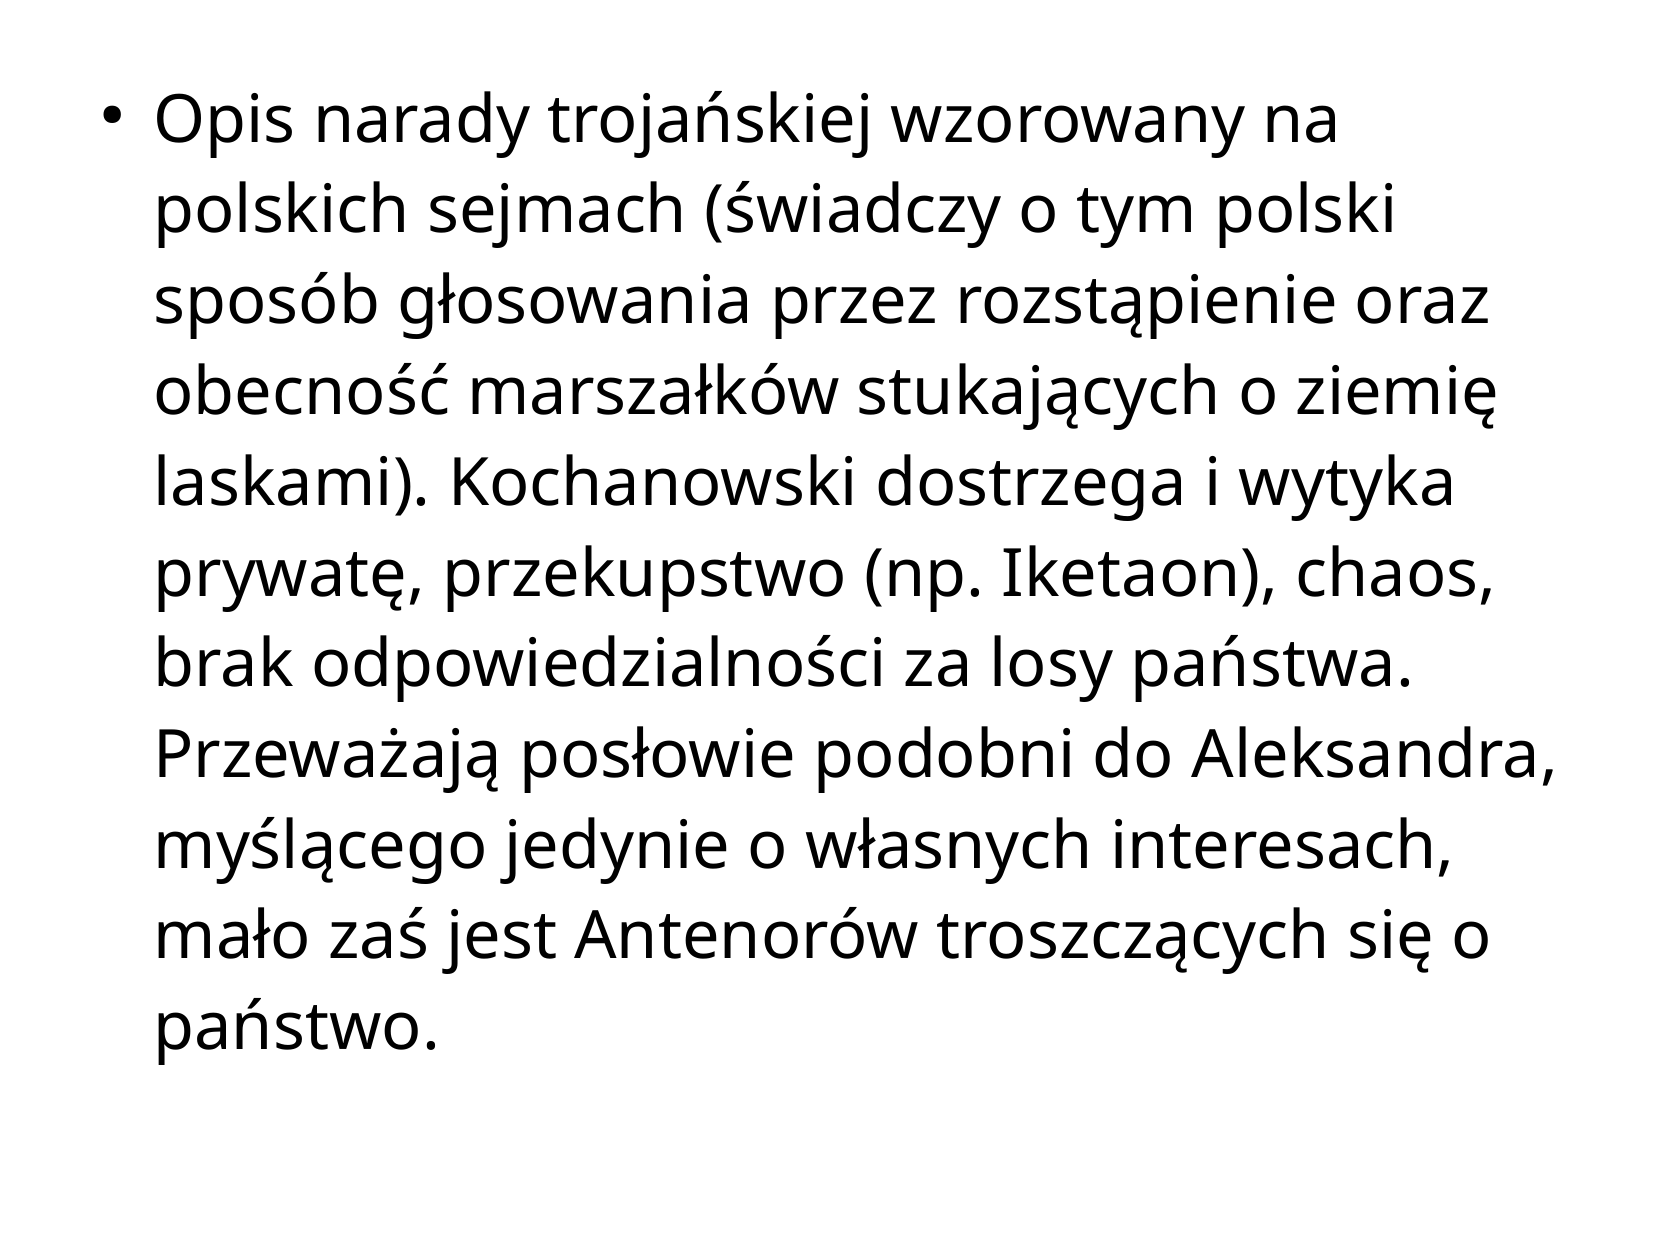

#
Opis narady trojańskiej wzorowany na polskich sejmach (świadczy o tym polski sposób głosowania przez rozstąpienie oraz obecność marszałków stukających o ziemię laskami). Kochanowski dostrzega i wytyka prywatę, przekupstwo (np. Iketaon), chaos, brak odpowiedzialności za losy państwa. Przeważają posłowie podobni do Aleksandra, myślącego jedynie o własnych interesach, mało zaś jest Antenorów troszczących się o państwo.